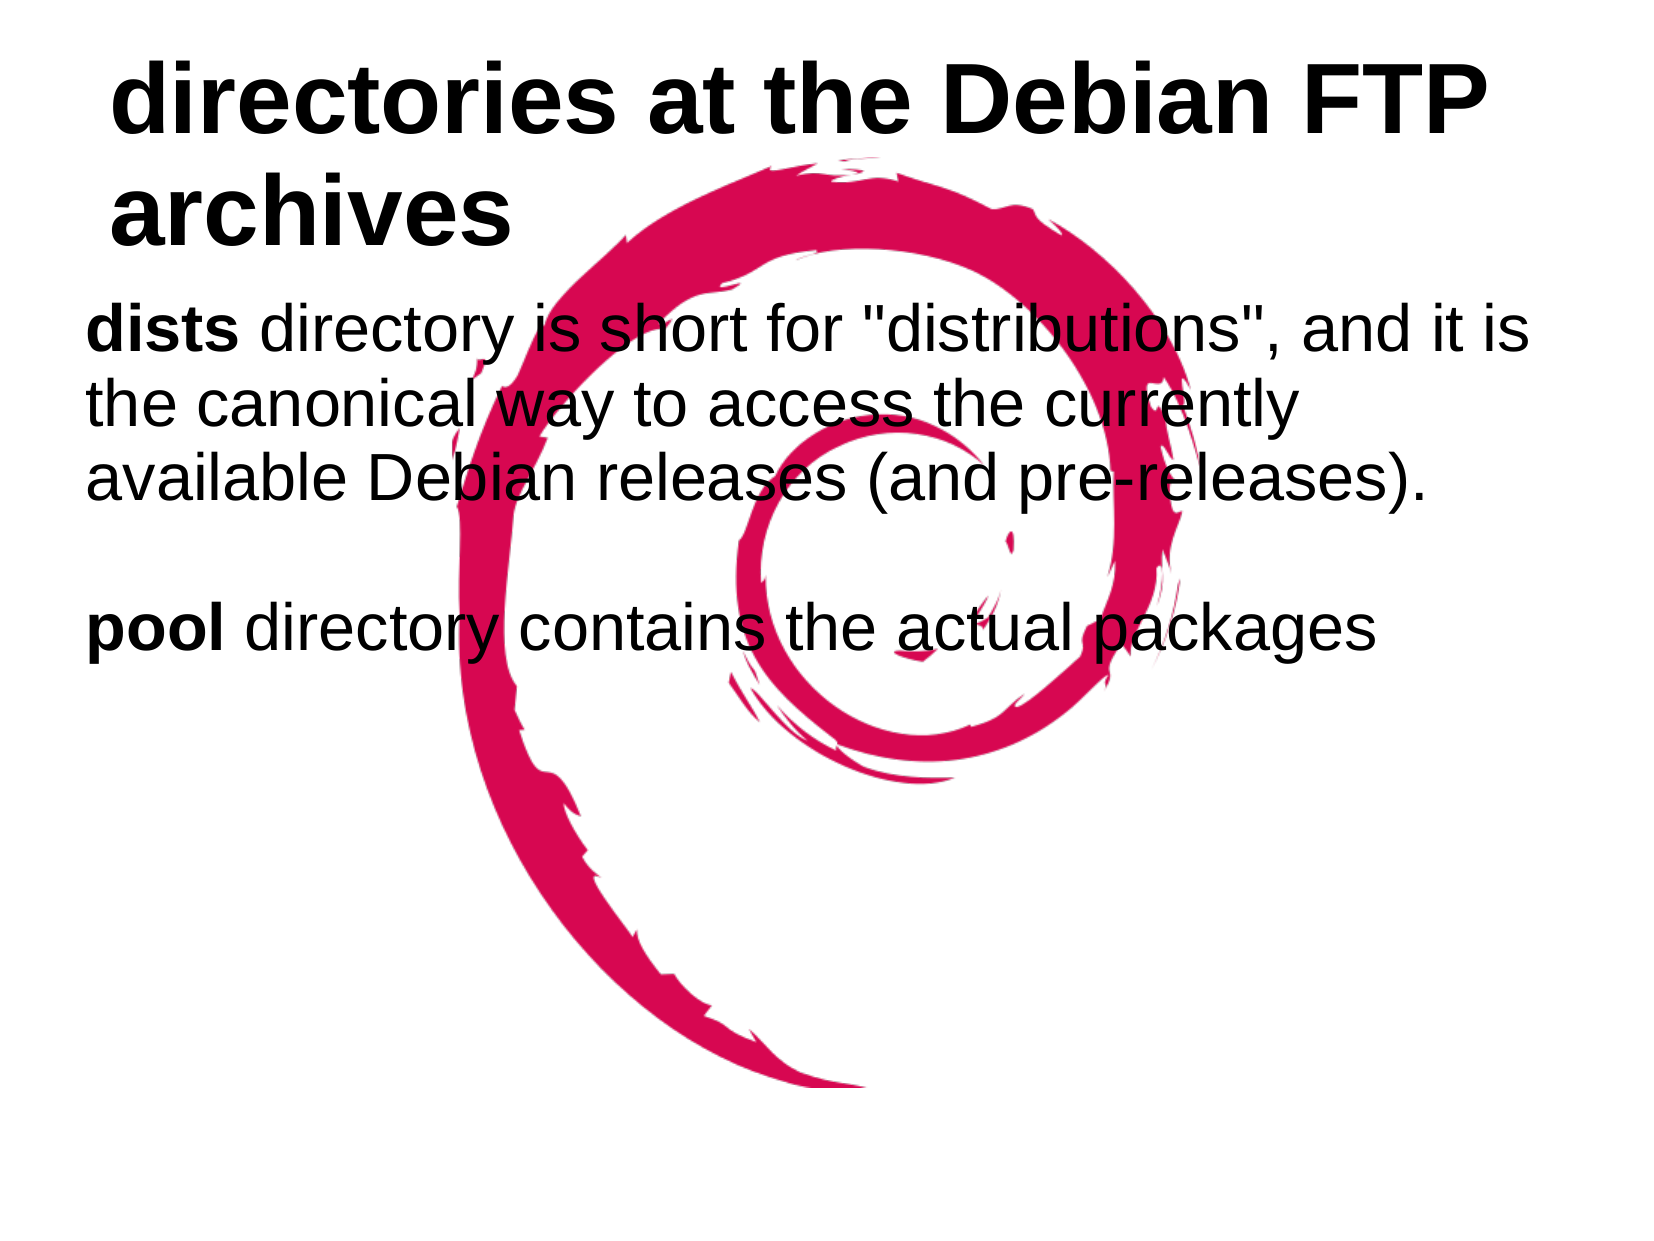

directories at the Debian FTP archives
dists directory is short for "distributions", and it is the canonical way to access the currently available Debian releases (and pre-releases).
pool directory contains the actual packages